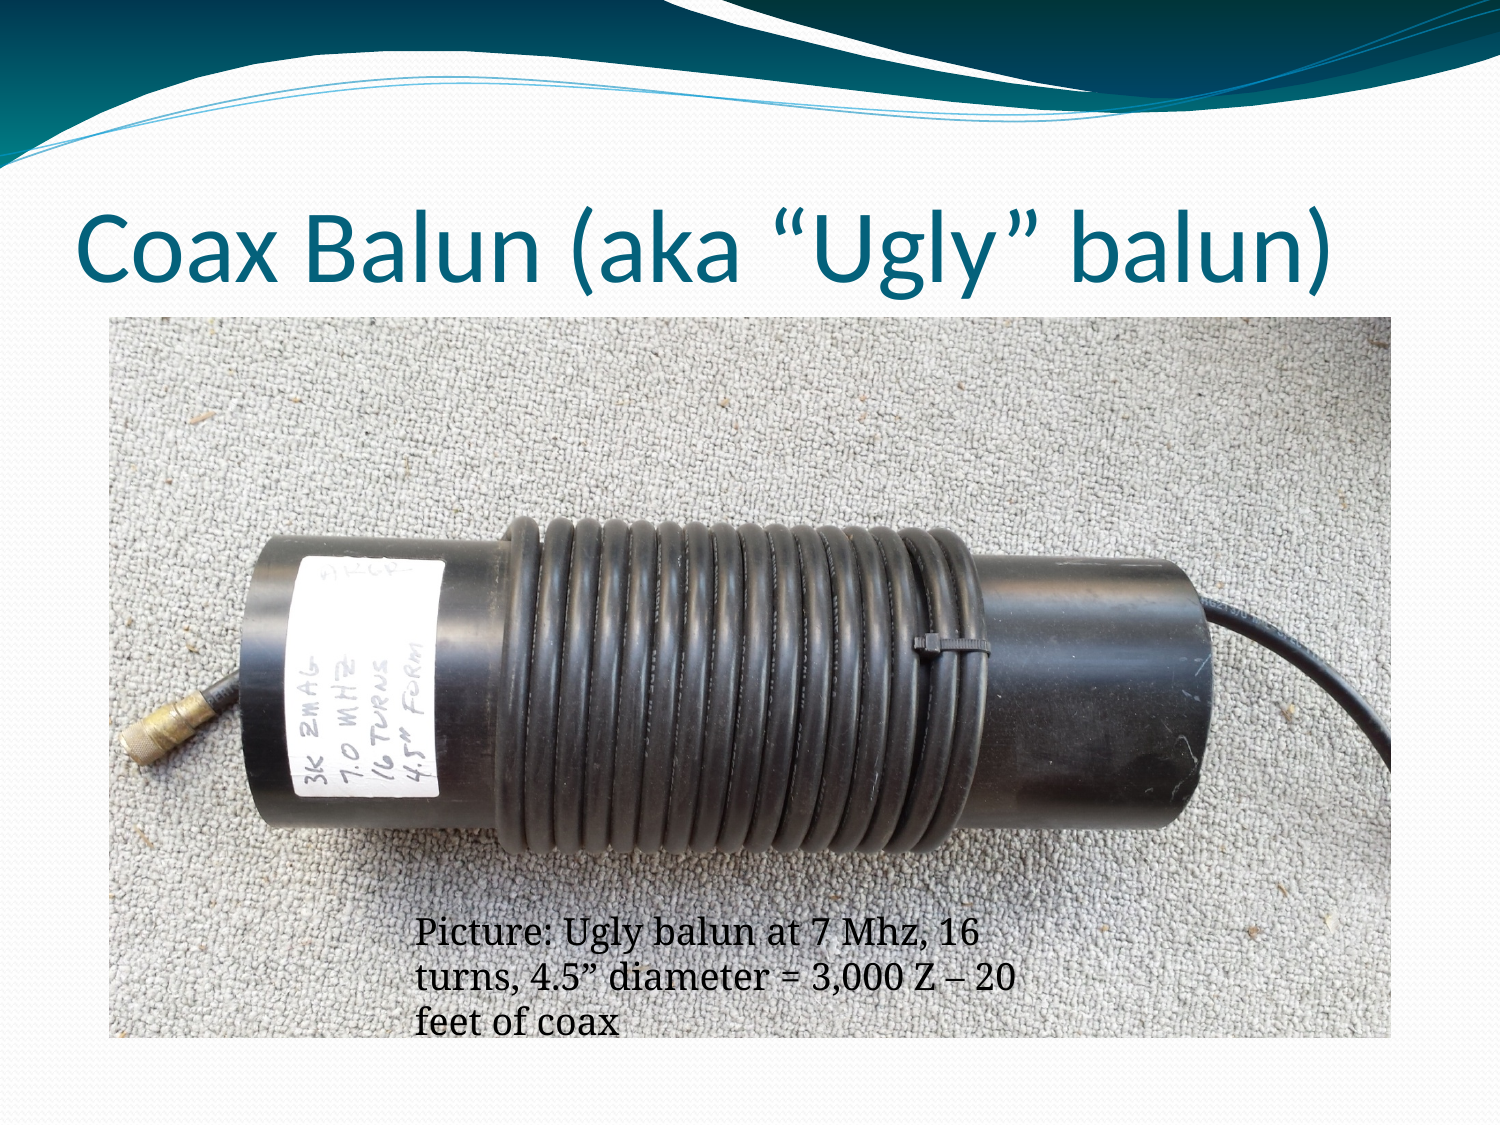

# Coax Balun (aka “Ugly” balun)
Picture: Ugly balun at 7 Mhz, 16 turns, 4.5” diameter = 3,000 Z – 20 feet of coax